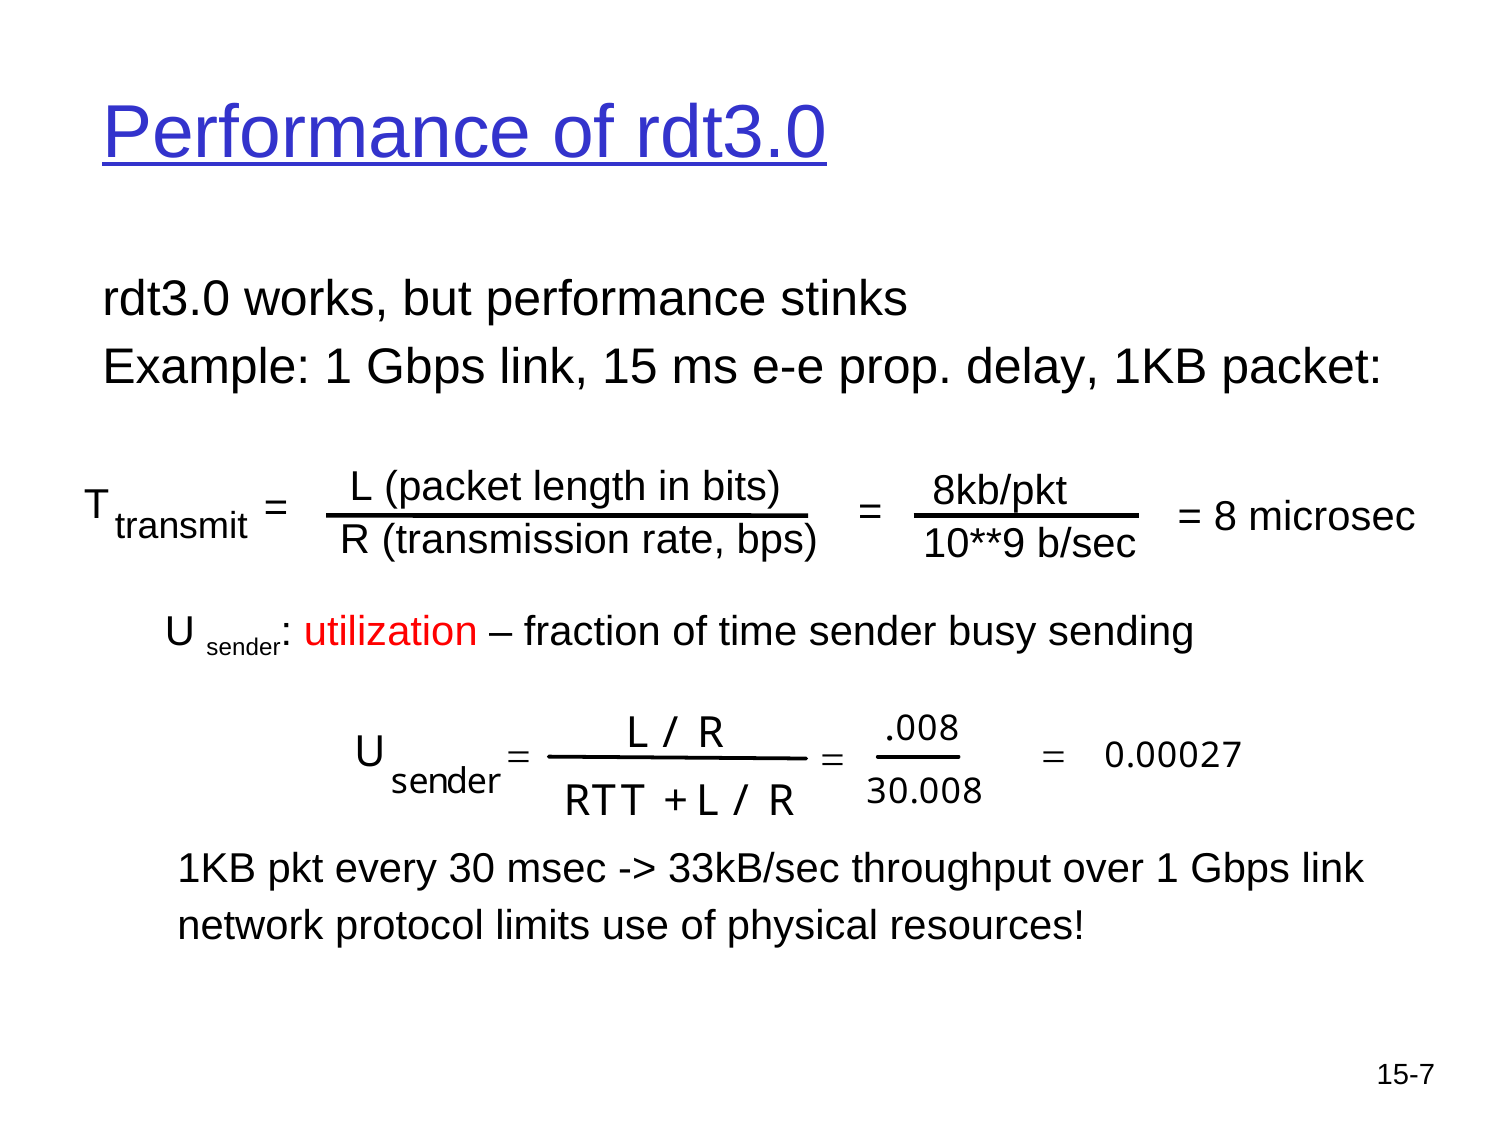

# Performance of rdt3.0
rdt3.0 works, but performance stinks
Example: 1 Gbps link, 15 ms e-e prop. delay, 1KB packet:
L (packet length in bits)
8kb/pkt
T
=
=
= 8 microsec
transmit
R (transmission rate, bps)
10**9 b/sec
U sender: utilization – fraction of time sender busy sending
1KB pkt every 30 msec -> 33kB/sec throughput over 1 Gbps link
network protocol limits use of physical resources!
7